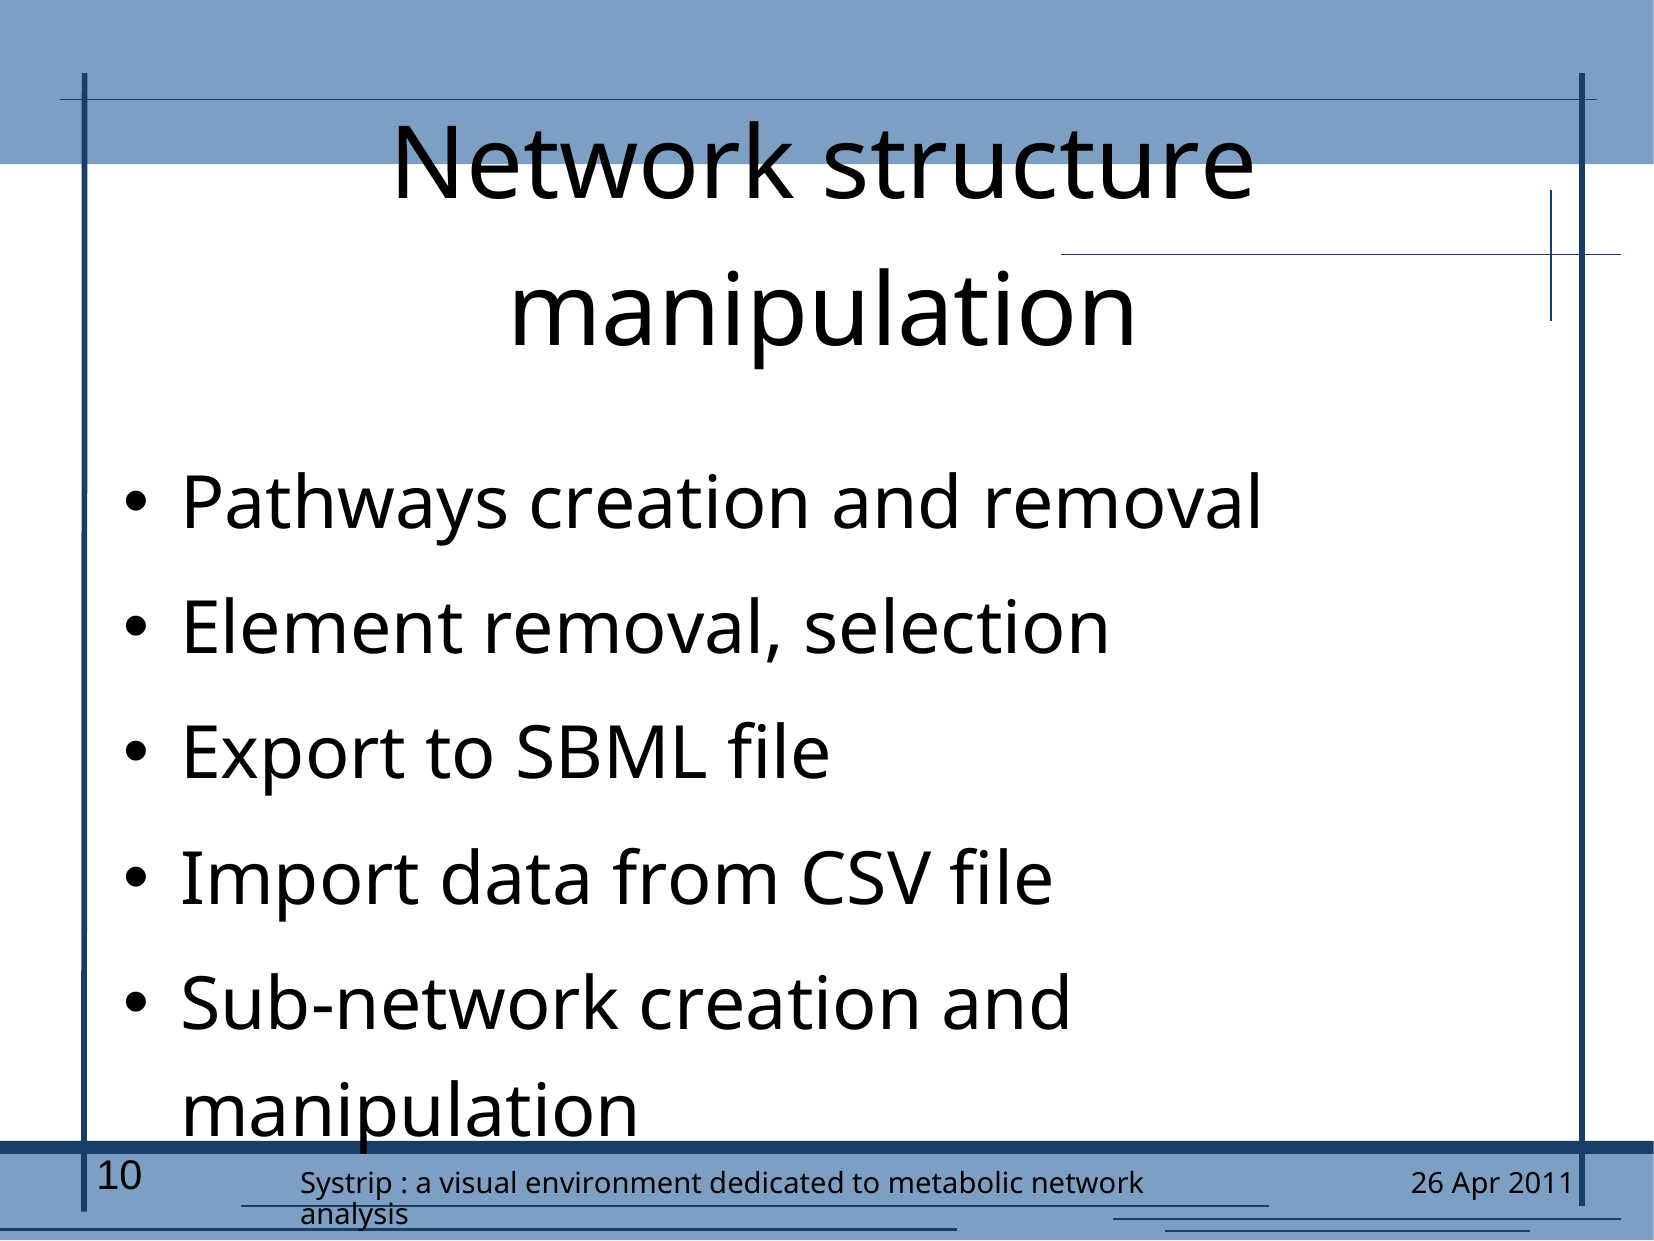

# Network structure manipulation
Pathways creation and removal
Element removal, selection
Export to SBML file
Import data from CSV file
Sub-network creation and manipulation
Systrip : a visual environment dedicated to metabolic network analysis
26 Apr 2011